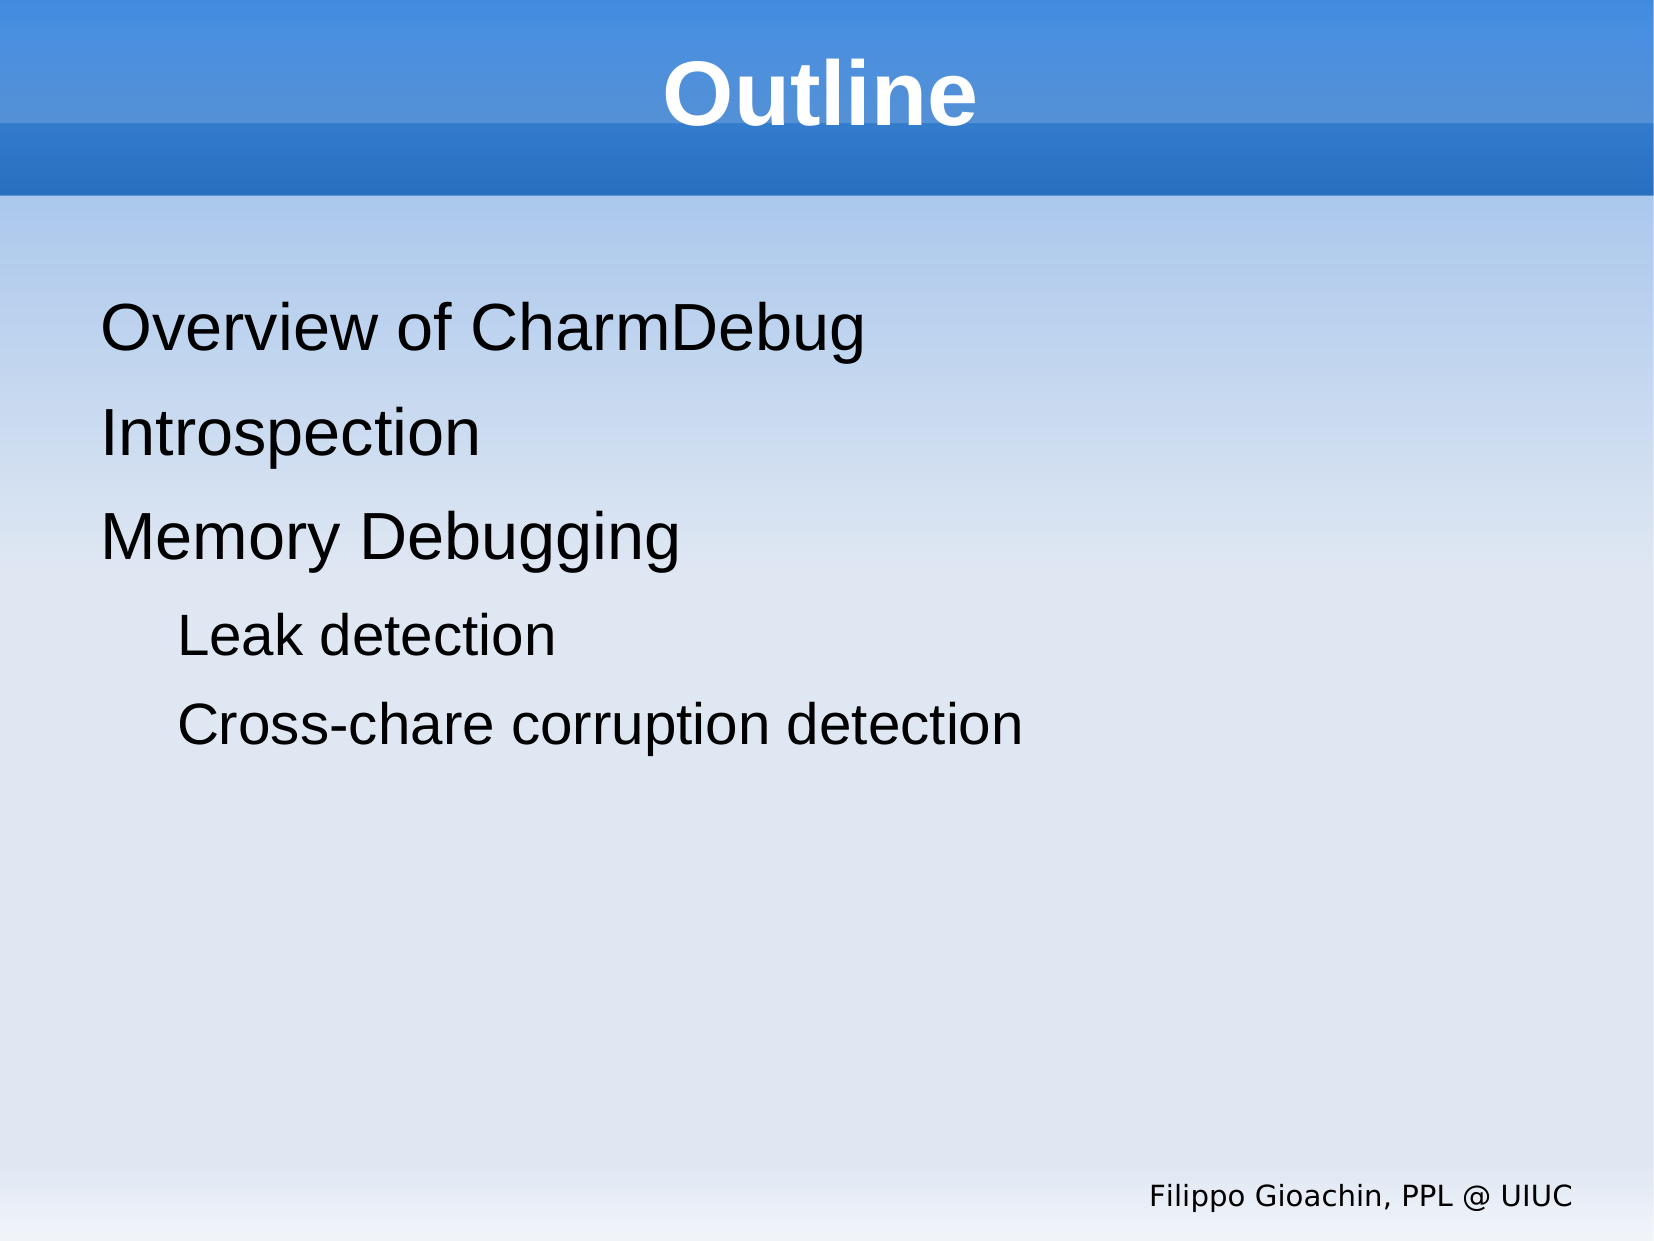

# Outline
Overview of CharmDebug
Introspection
Memory Debugging
Leak detection
Cross-chare corruption detection
Filippo Gioachin, PPL @ UIUC